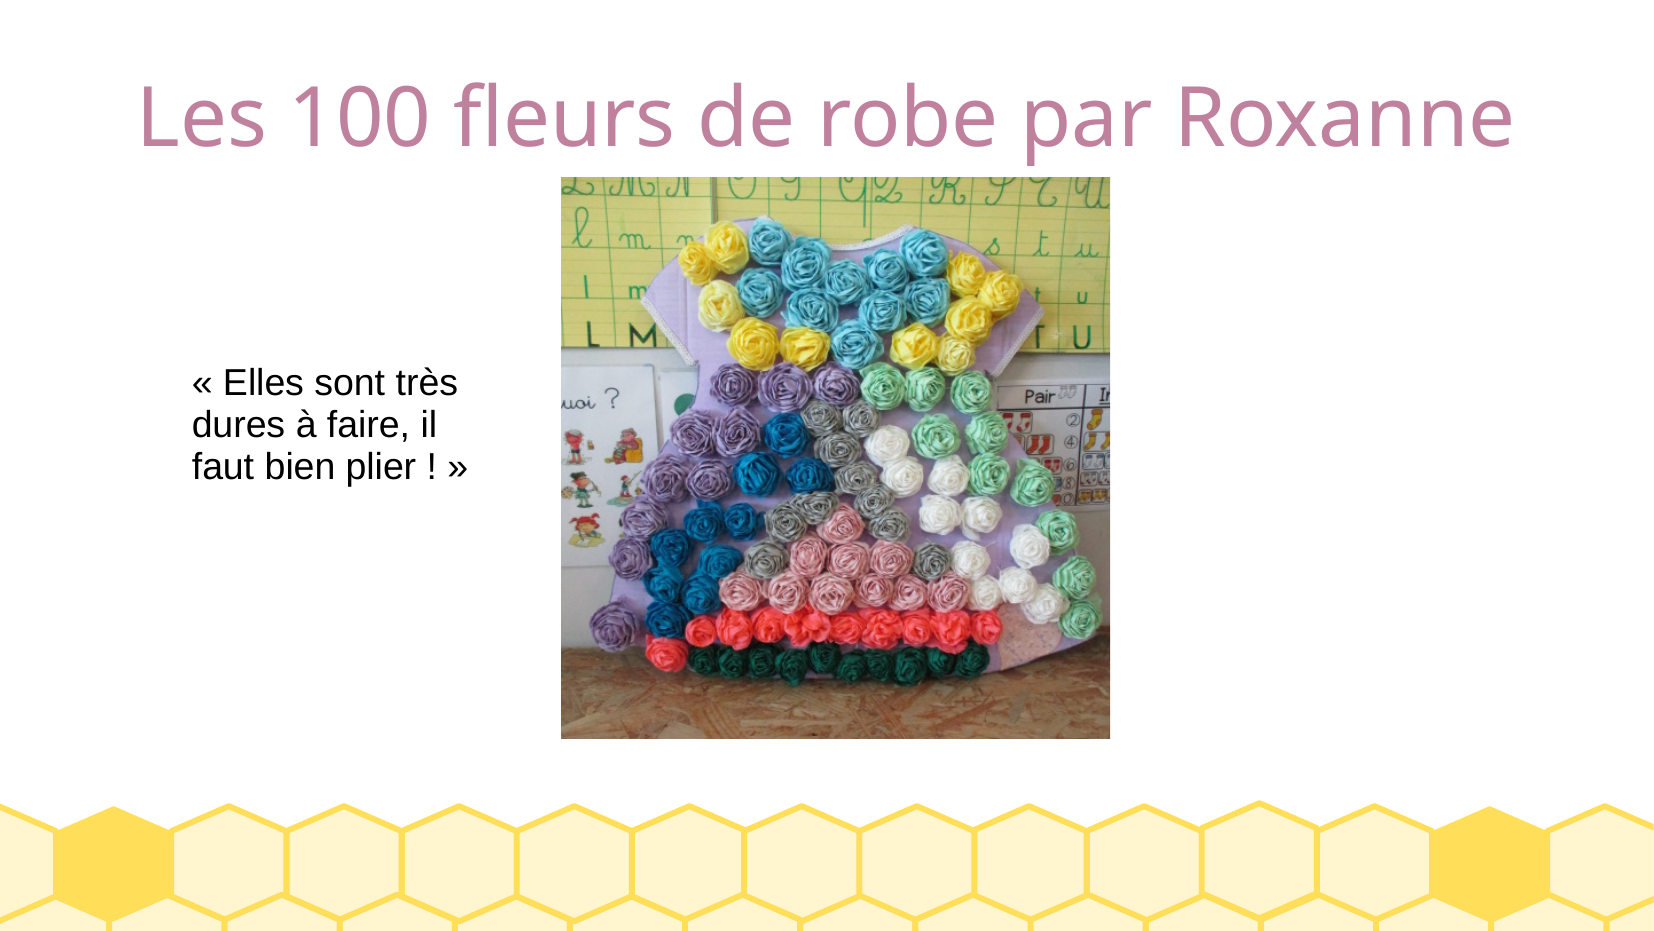

# Les 100 fleurs de robe par Roxanne
« Elles sont très dures à faire, il faut bien plier ! »